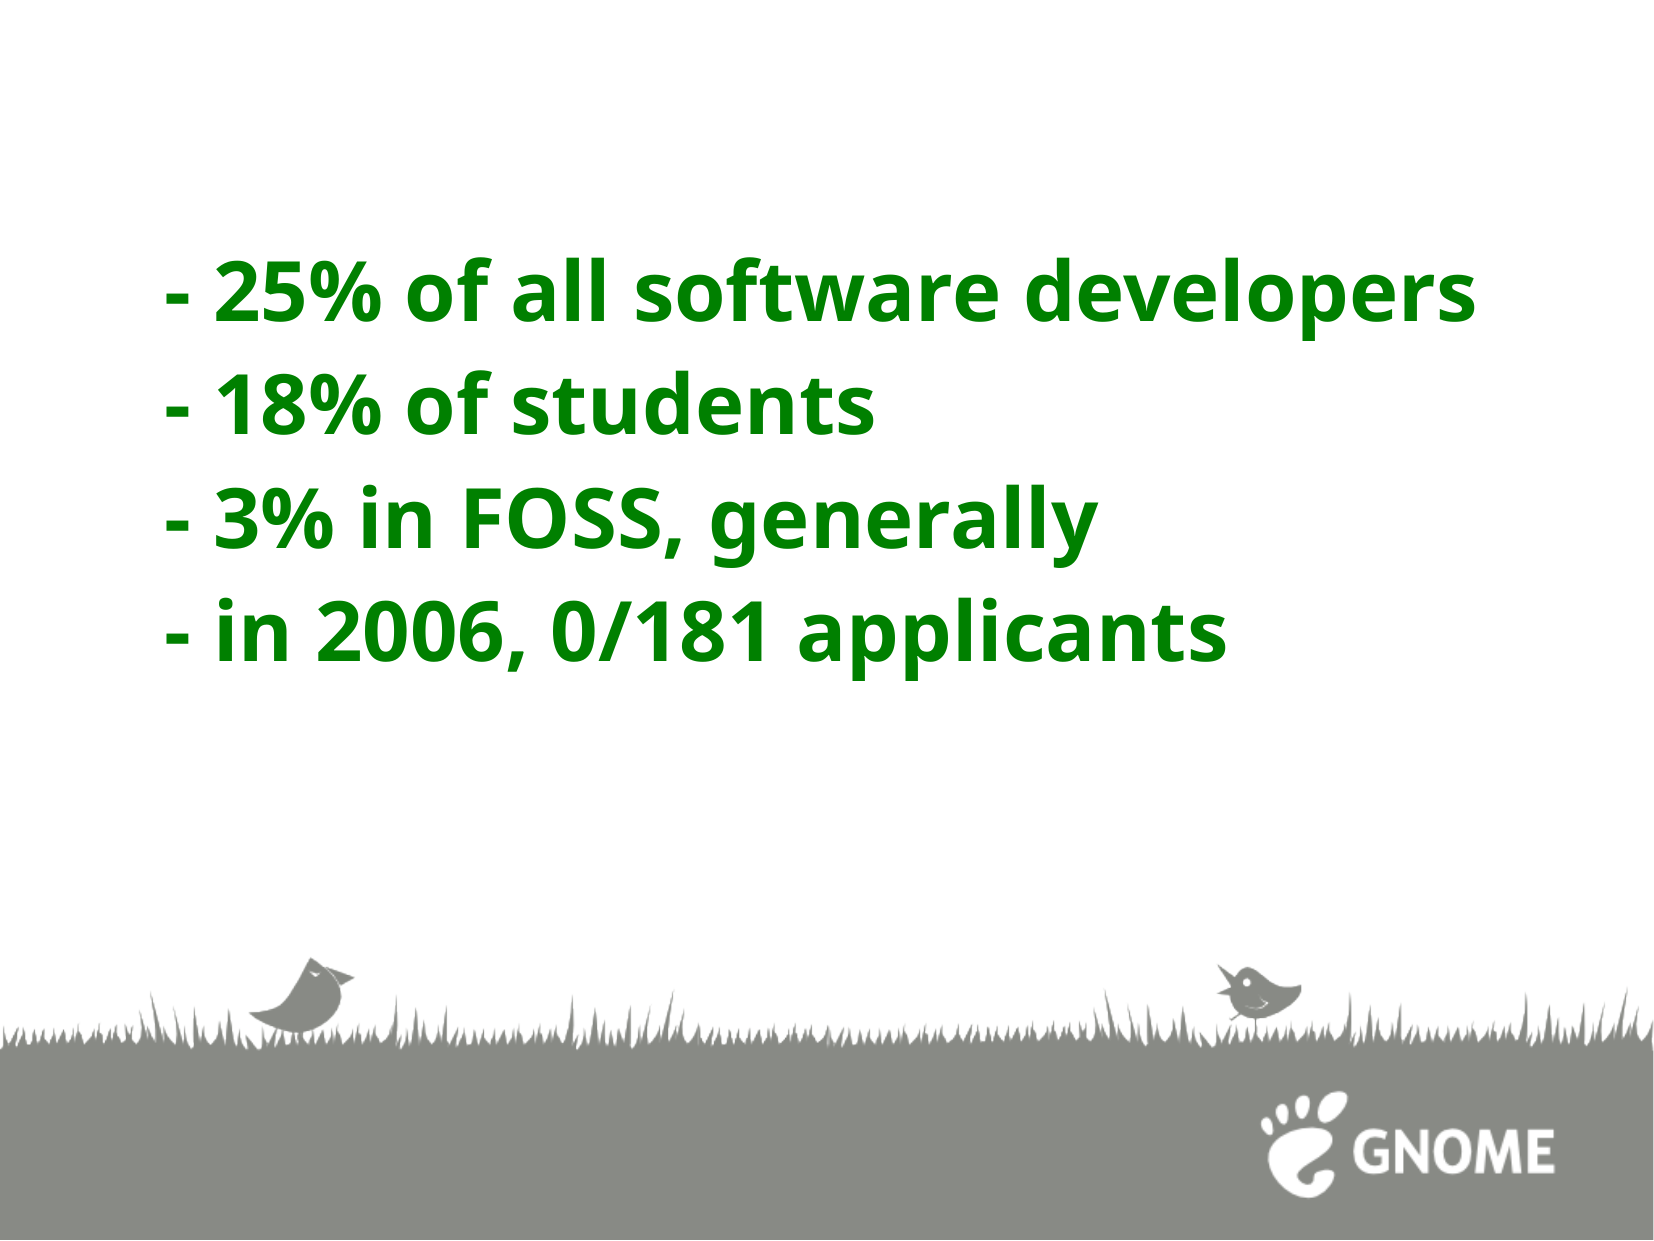

- 25% of all software developers
- 18% of students
- 3% in FOSS, generally
- in 2006, 0/181 applicants